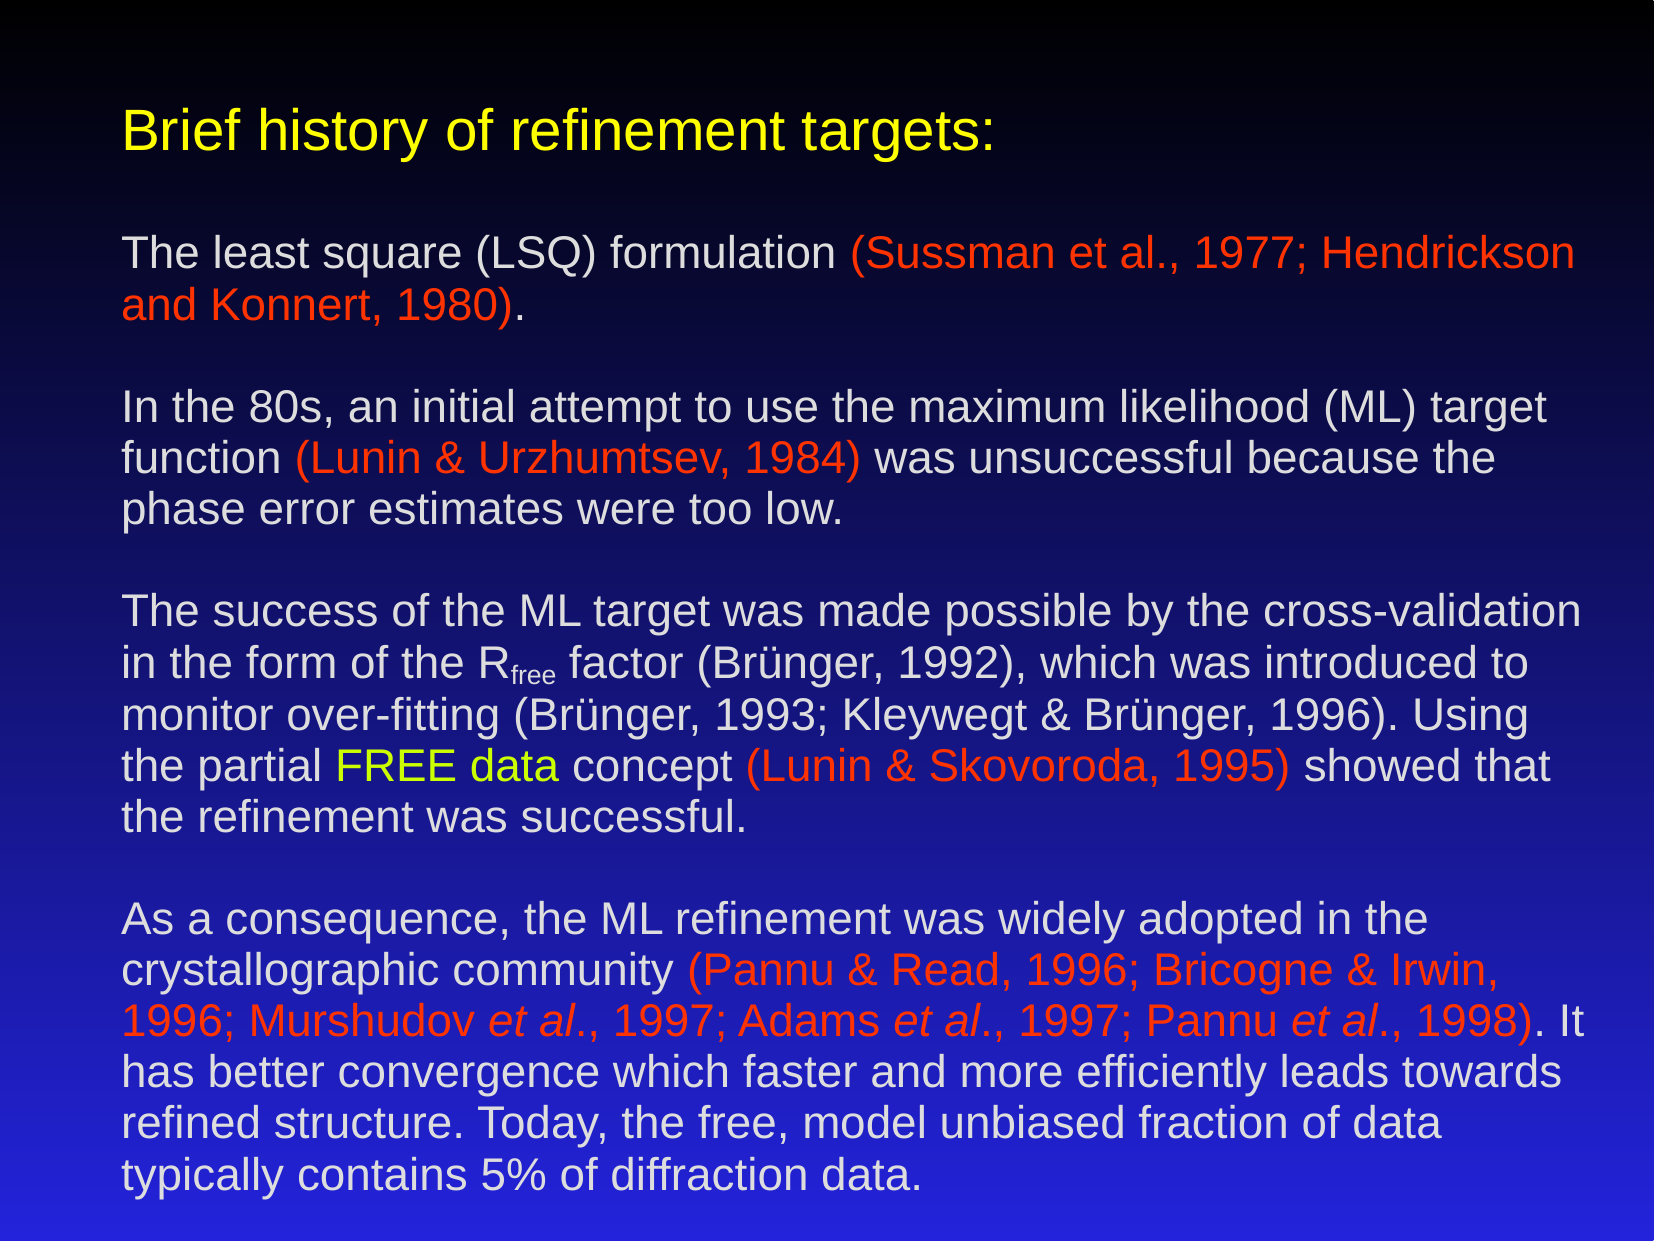

Brief history of refinement targets:
The least square (LSQ) formulation (Sussman et al., 1977; Hendrickson and Konnert, 1980).
In the 80s, an initial attempt to use the maximum likelihood (ML) target function (Lunin & Urzhumtsev, 1984) was unsuccessful because the phase error estimates were too low.
The success of the ML target was made possible by the cross-validation in the form of the Rfree factor (Brünger, 1992), which was introduced to monitor over-fitting (Brünger, 1993; Kleywegt & Brünger, 1996). Using the partial FREE data concept (Lunin & Skovoroda, 1995) showed that the refinement was successful.
As a consequence, the ML refinement was widely adopted in the crystallographic community (Pannu & Read, 1996; Bricogne & Irwin, 1996; Murshudov et al., 1997; Adams et al., 1997; Pannu et al., 1998). It has better convergence which faster and more efficiently leads towards refined structure. Today, the free, model unbiased fraction of data typically contains 5% of diffraction data.